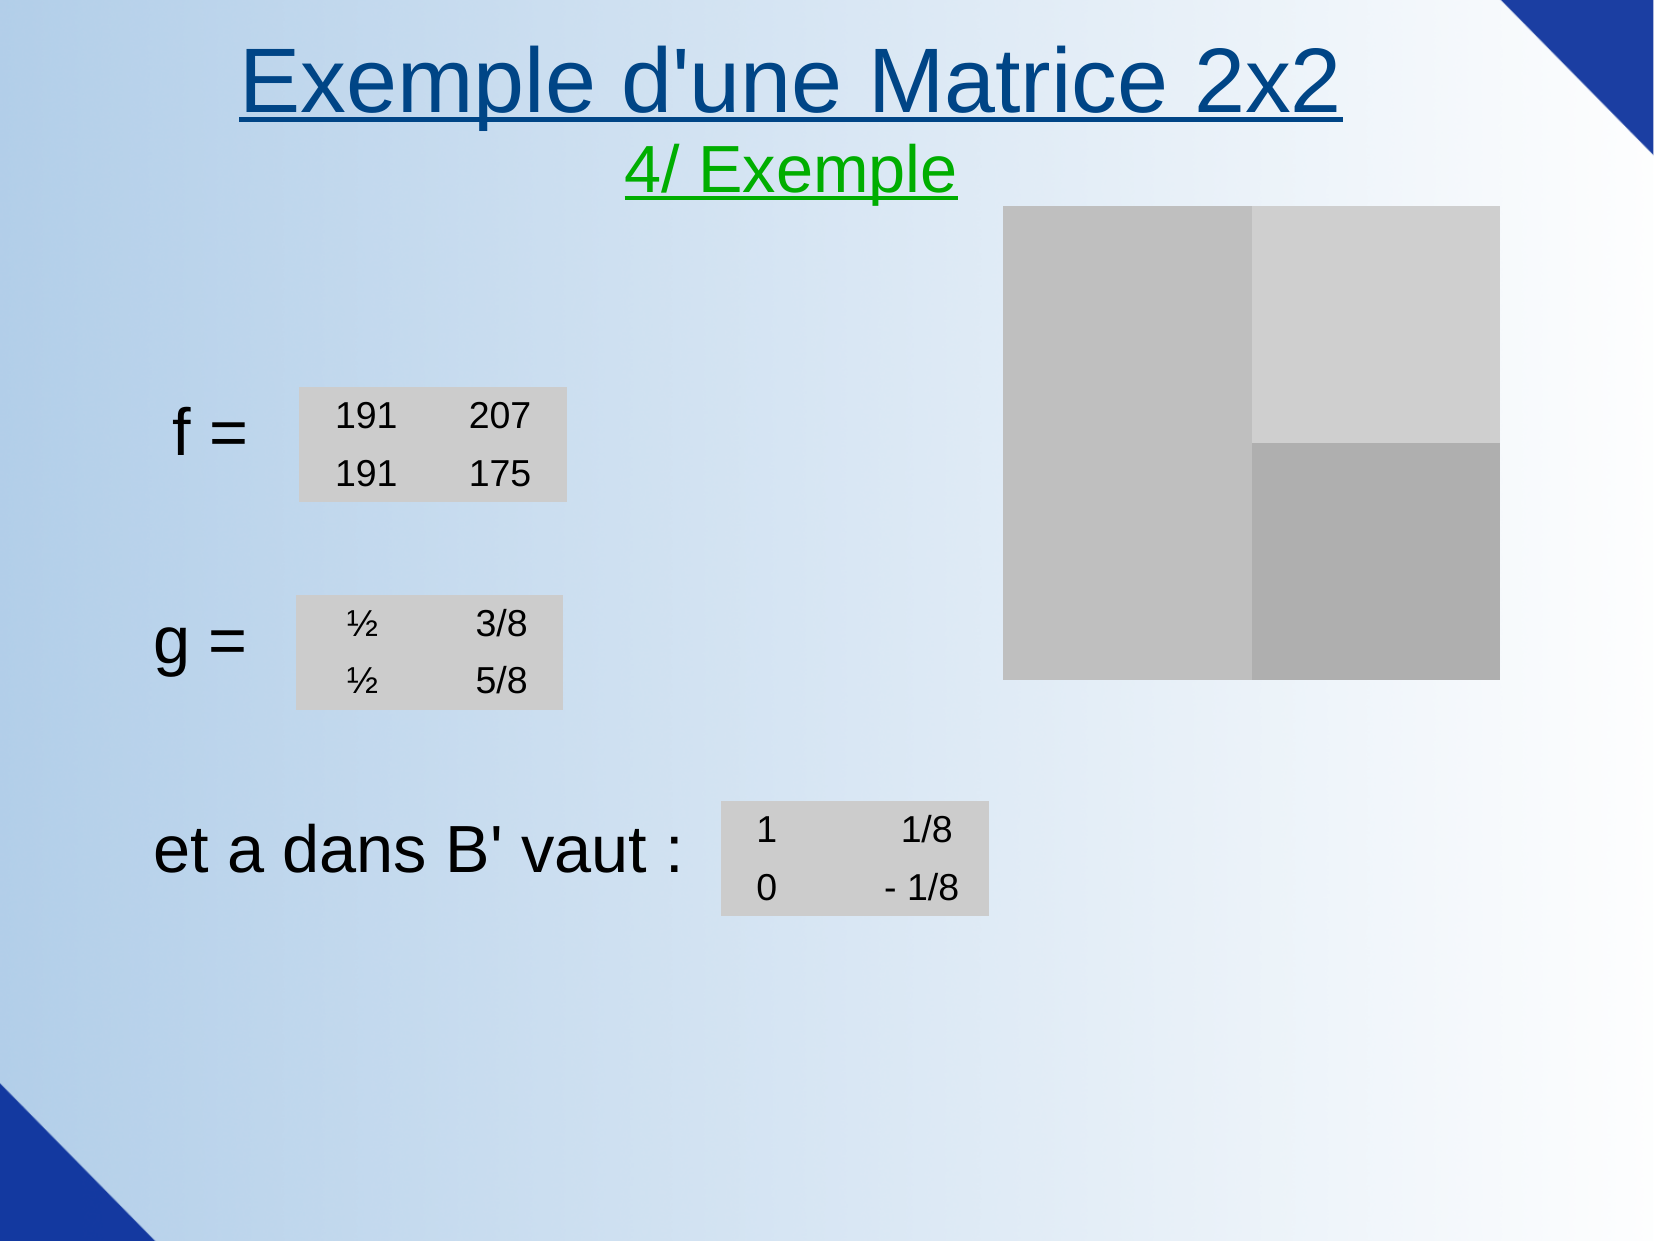

Exemple d'une Matrice 2x2
4/ Exemple
#
 f =
g =
et a dans B' vaut :
| 191 | 207 |
| --- | --- |
| 191 | 175 |
| ½ | 3/8 |
| --- | --- |
| ½ | 5/8 |
| 1 | 1/8 |
| --- | --- |
| 0 | - 1/8 |